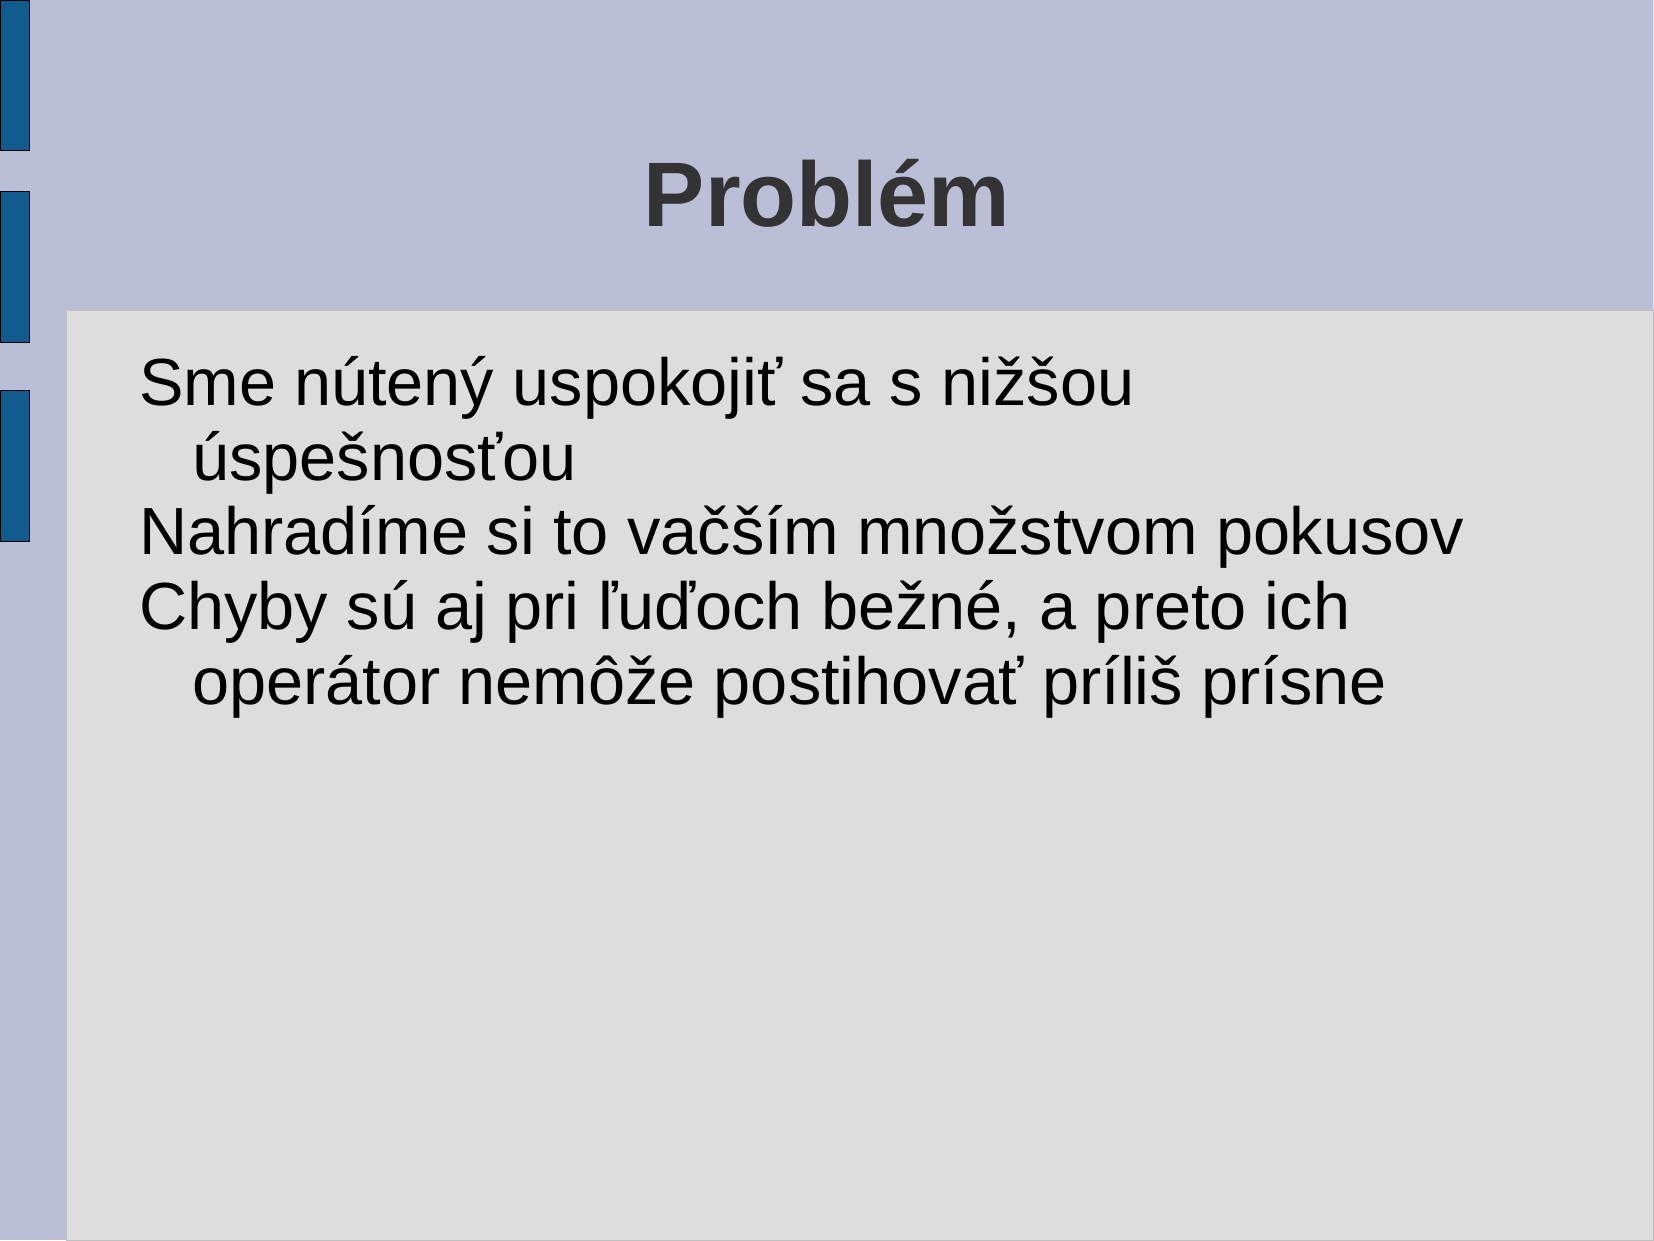

# Problém
Sme nútený uspokojiť sa s nižšou úspešnosťou
Nahradíme si to vačším množstvom pokusov
Chyby sú aj pri ľuďoch bežné, a preto ich operátor nemôže postihovať príliš prísne